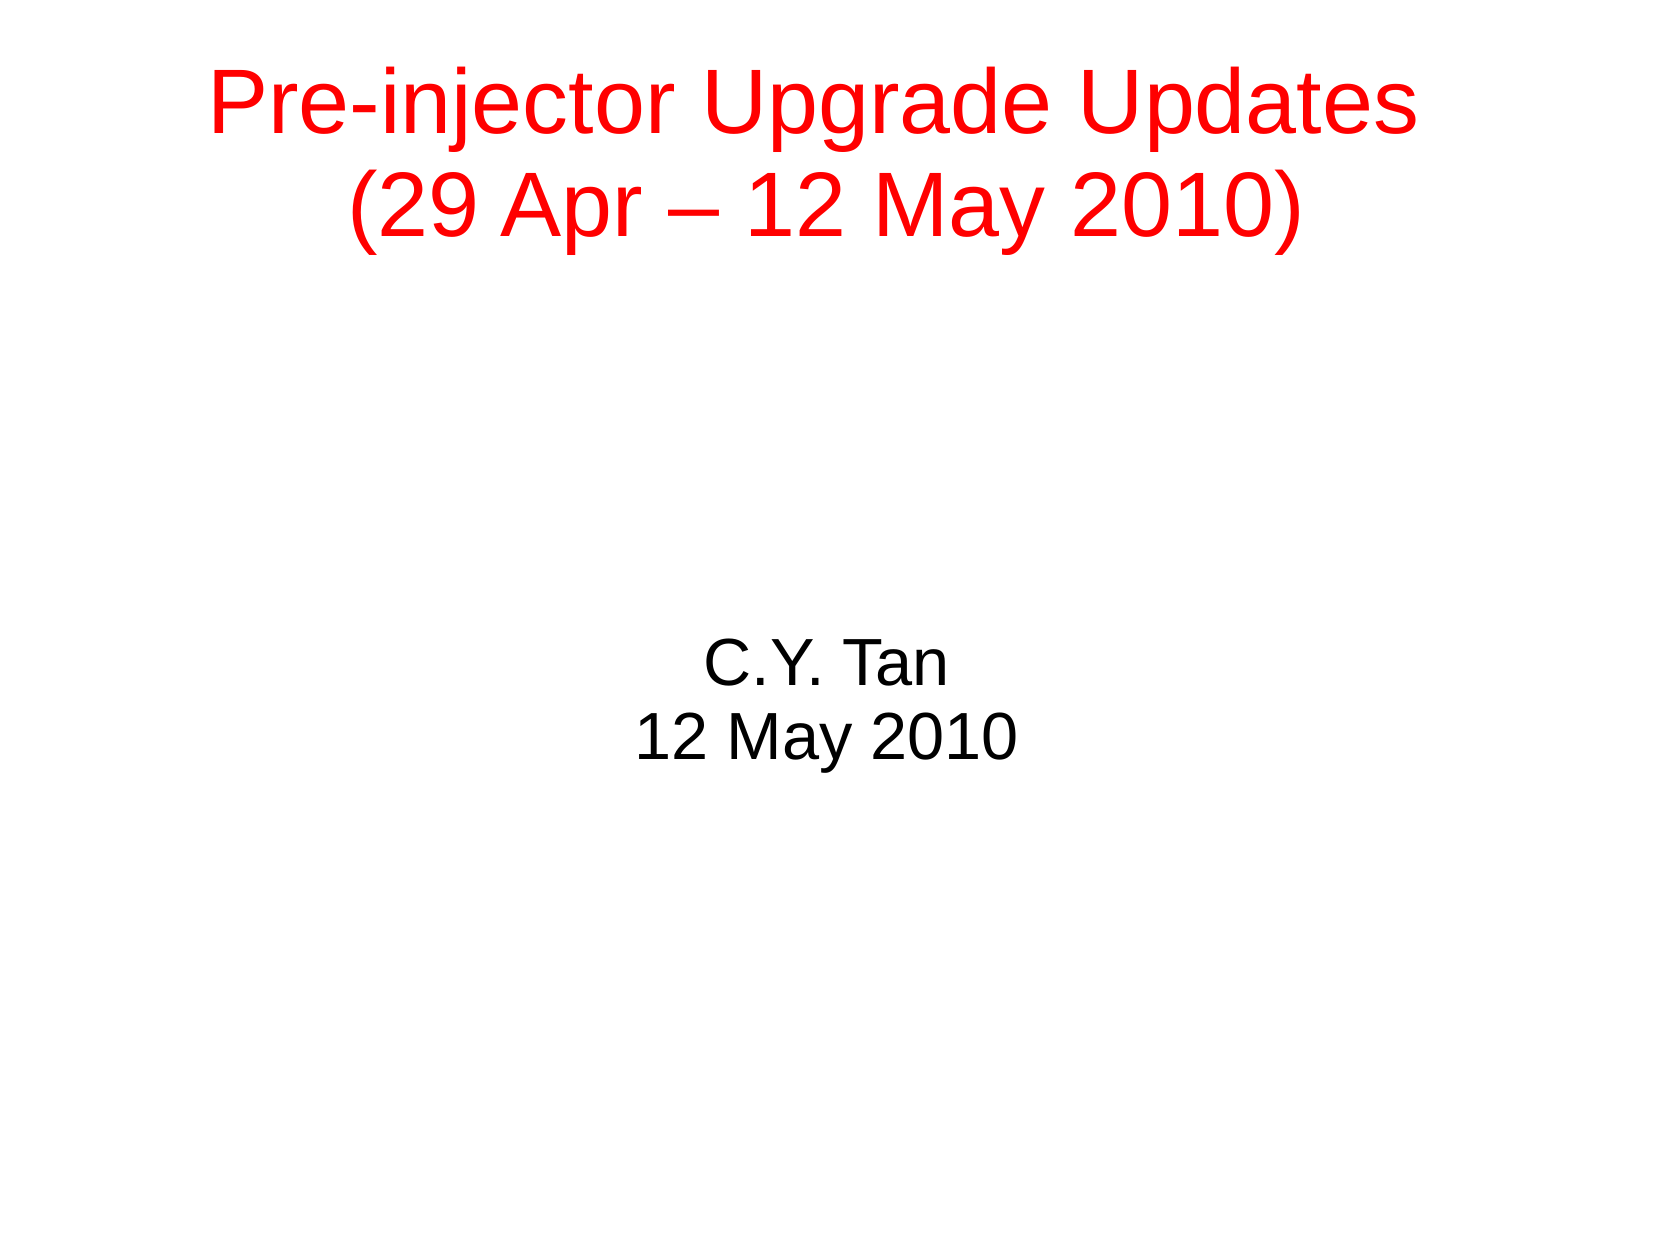

# Pre-injector Upgrade Updates (29 Apr – 12 May 2010)
C.Y. Tan
12 May 2010